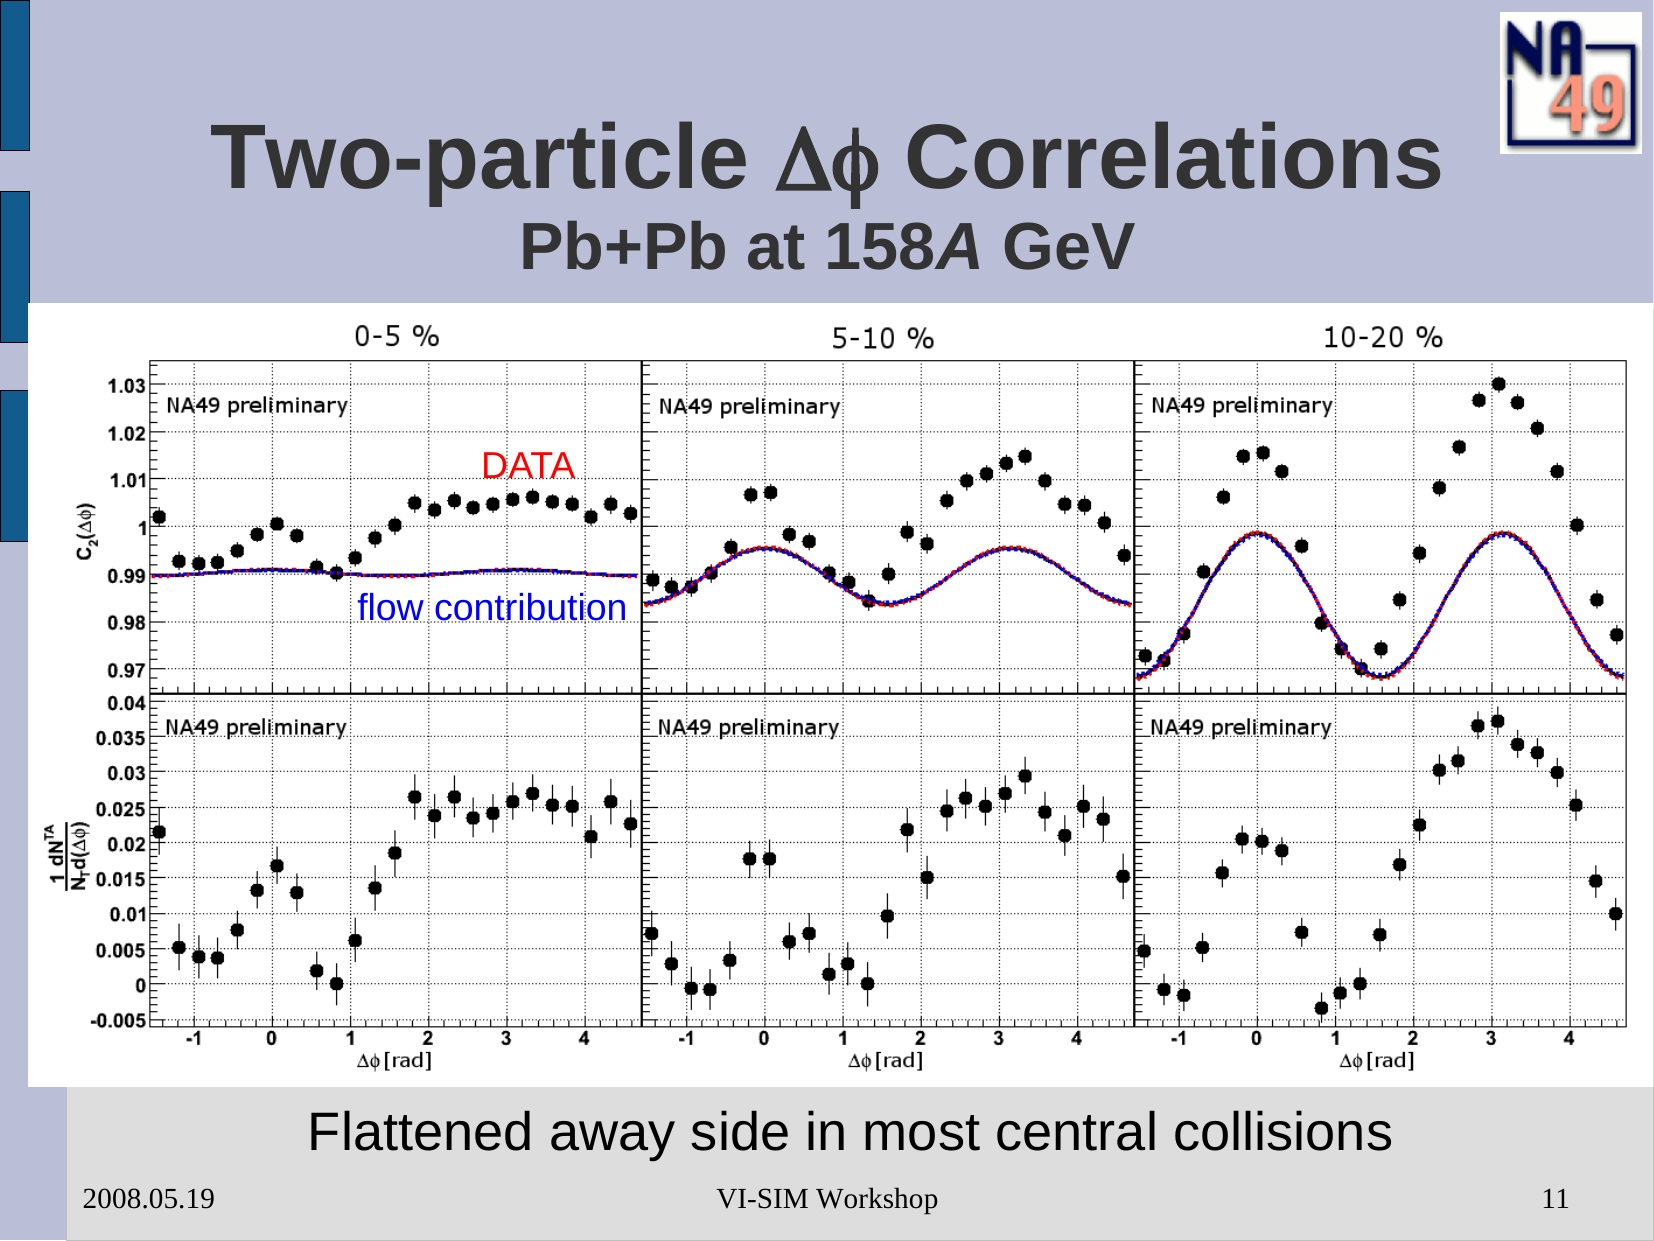

# Two-particle Df Correlations Pb+Pb at 158A GeV
DATA
flow contribution
Flattened away side in most central collisions
2008.05.19
VI-SIM Workshop
11